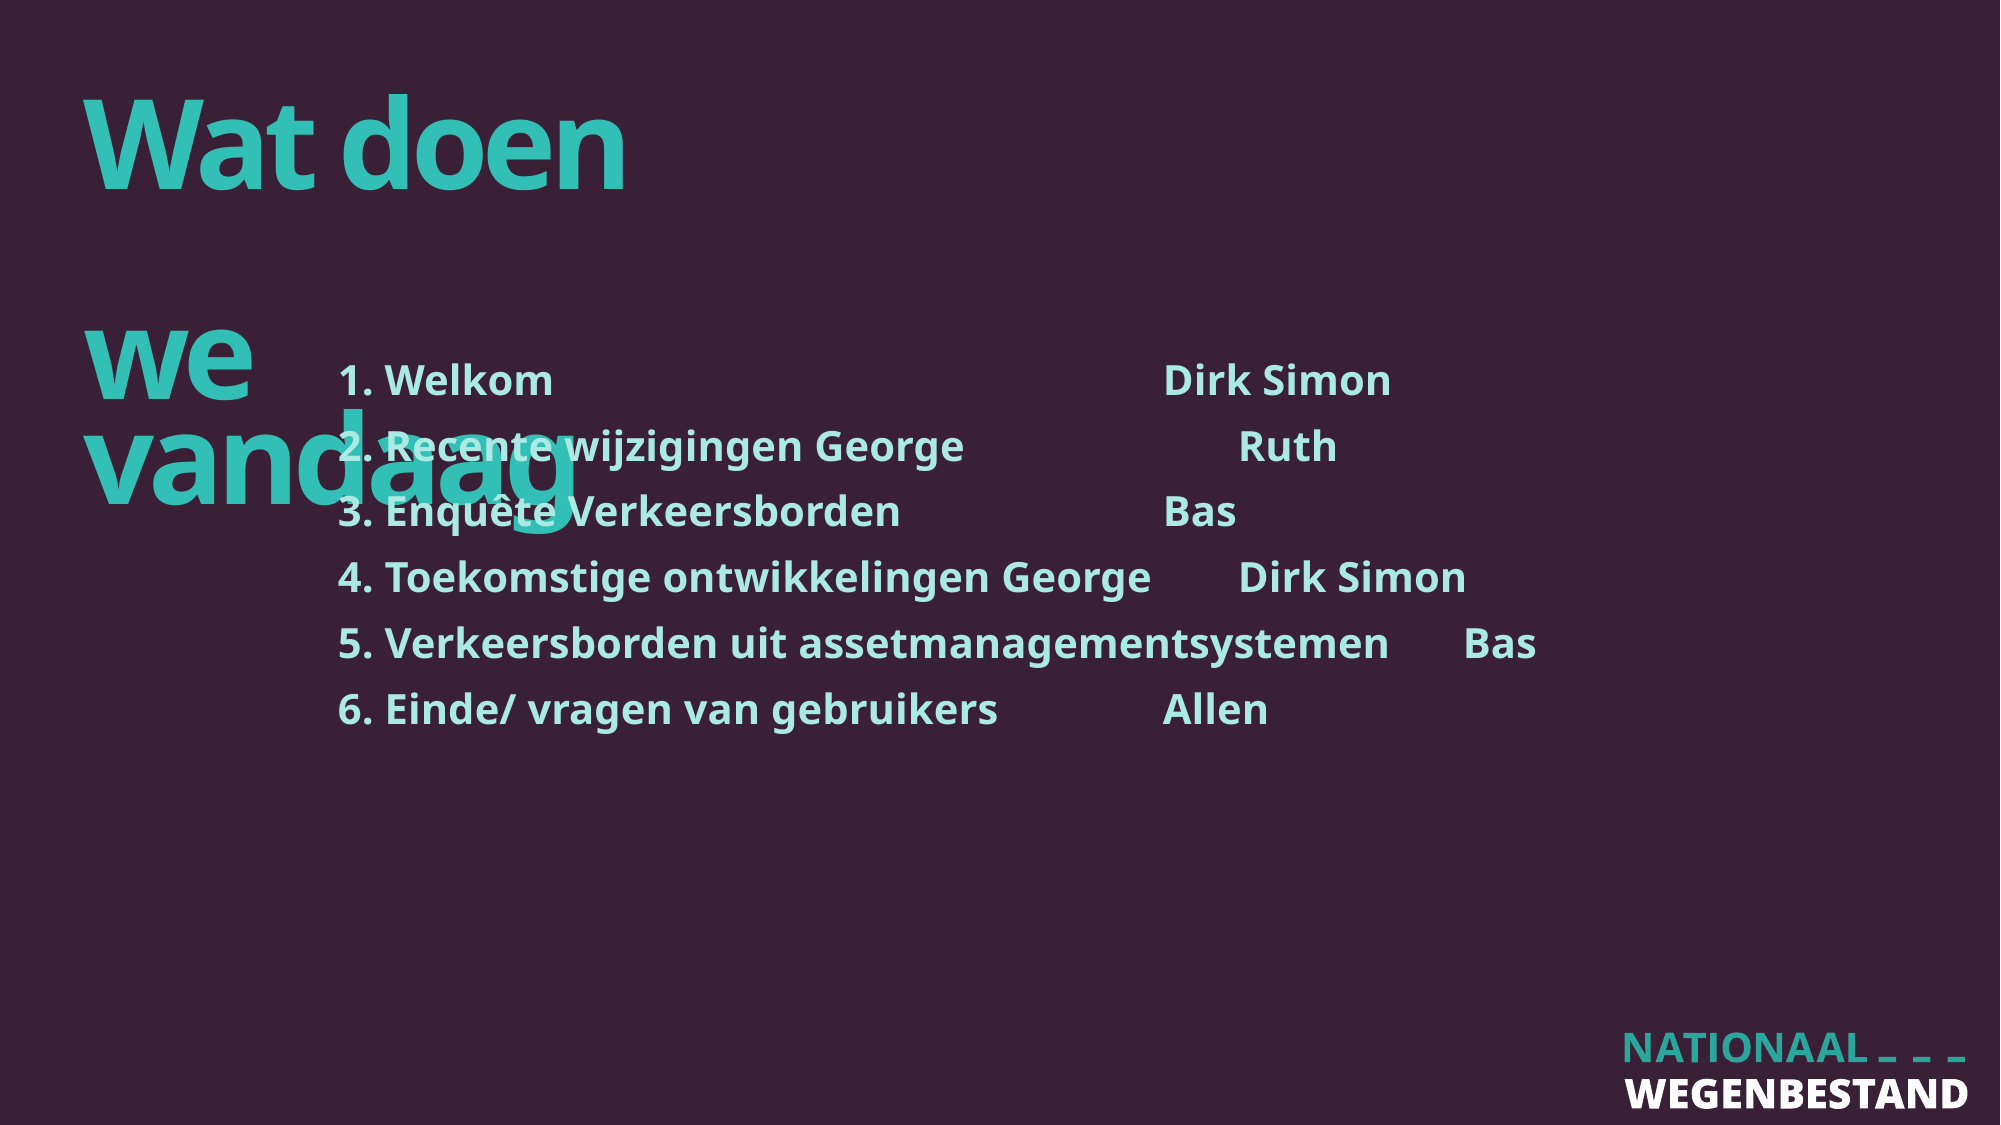

# Wat doen we vandaag
1. Welkom 				Dirk Simon
2. Recente wijzigingen George 				Ruth
3. Enquête Verkeersborden				Bas
4. Toekomstige ontwikkelingen George		Dirk Simon
5. Verkeersborden uit assetmanagementsystemen 	Bas
6. Einde/ vragen van gebruikers			Allen